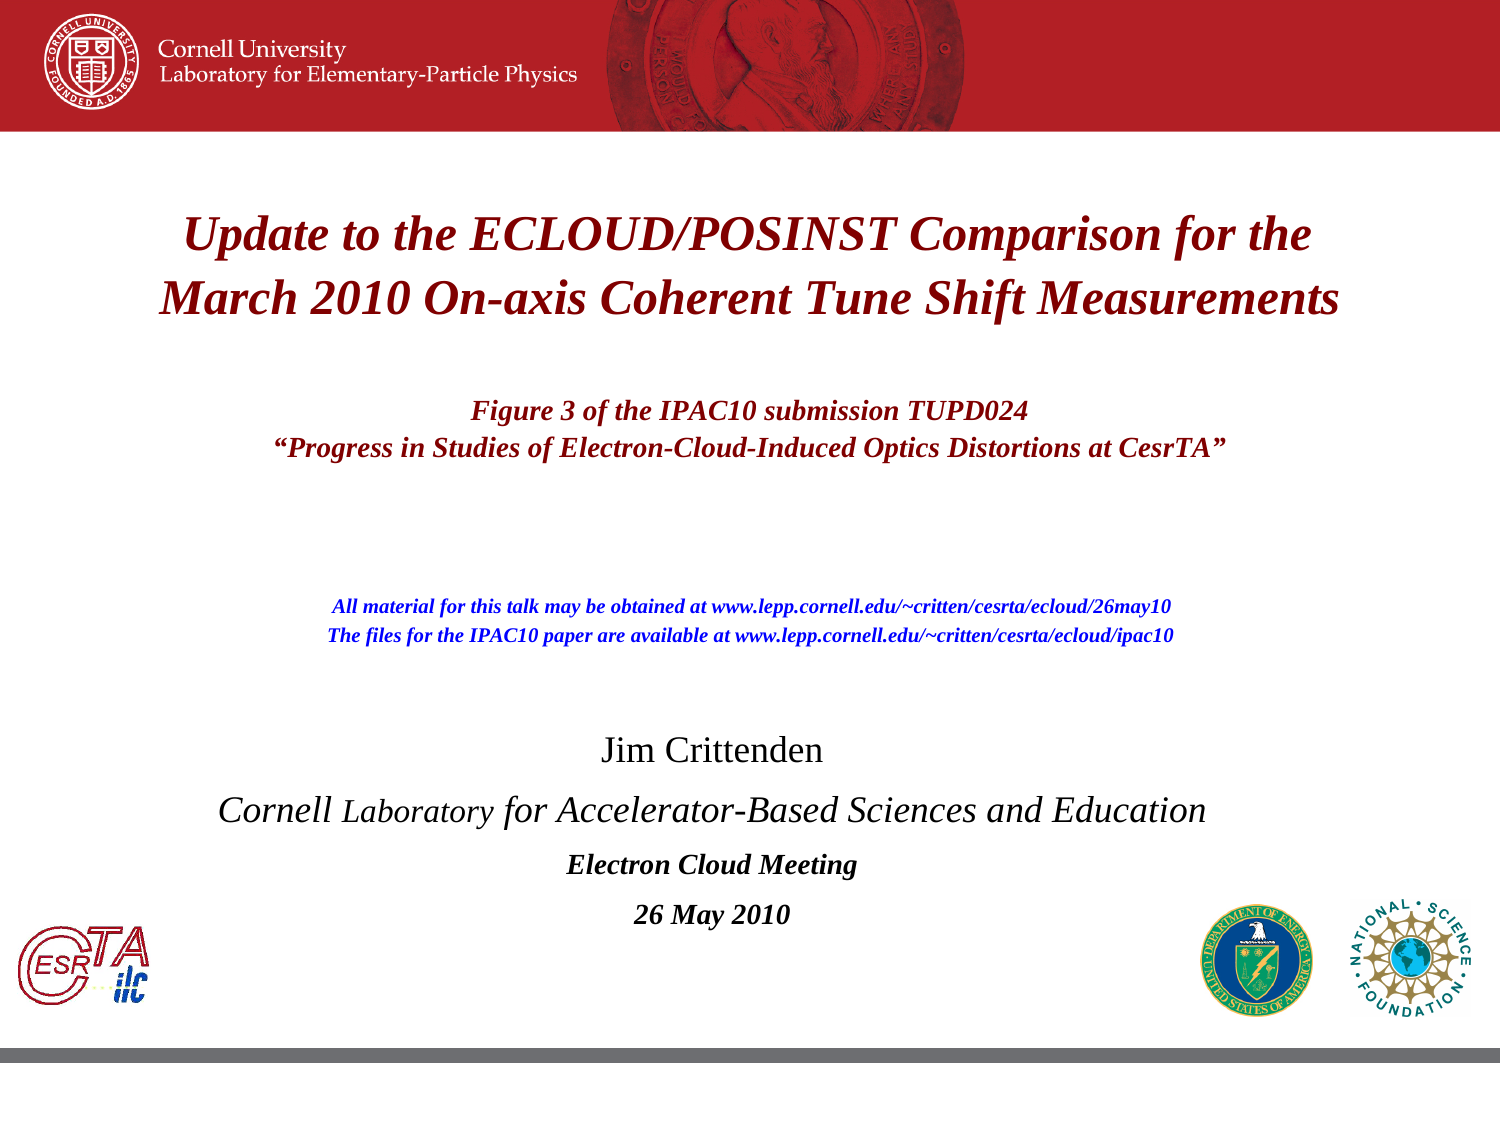

Update to the ECLOUD/POSINST Comparison for the
March 2010 On-axis Coherent Tune Shift Measurements
Figure 3 of the IPAC10 submission TUPD024
“Progress in Studies of Electron-Cloud-Induced Optics Distortions at CesrTA”
 All material for this talk may be obtained at www.lepp.cornell.edu/~critten/cesrta/ecloud/26may10
The files for the IPAC10 paper are available at www.lepp.cornell.edu/~critten/cesrta/ecloud/ipac10
# Jim Crittenden
Cornell Laboratory for Accelerator-Based Sciences and Education
Electron Cloud Meeting
26 May 2010